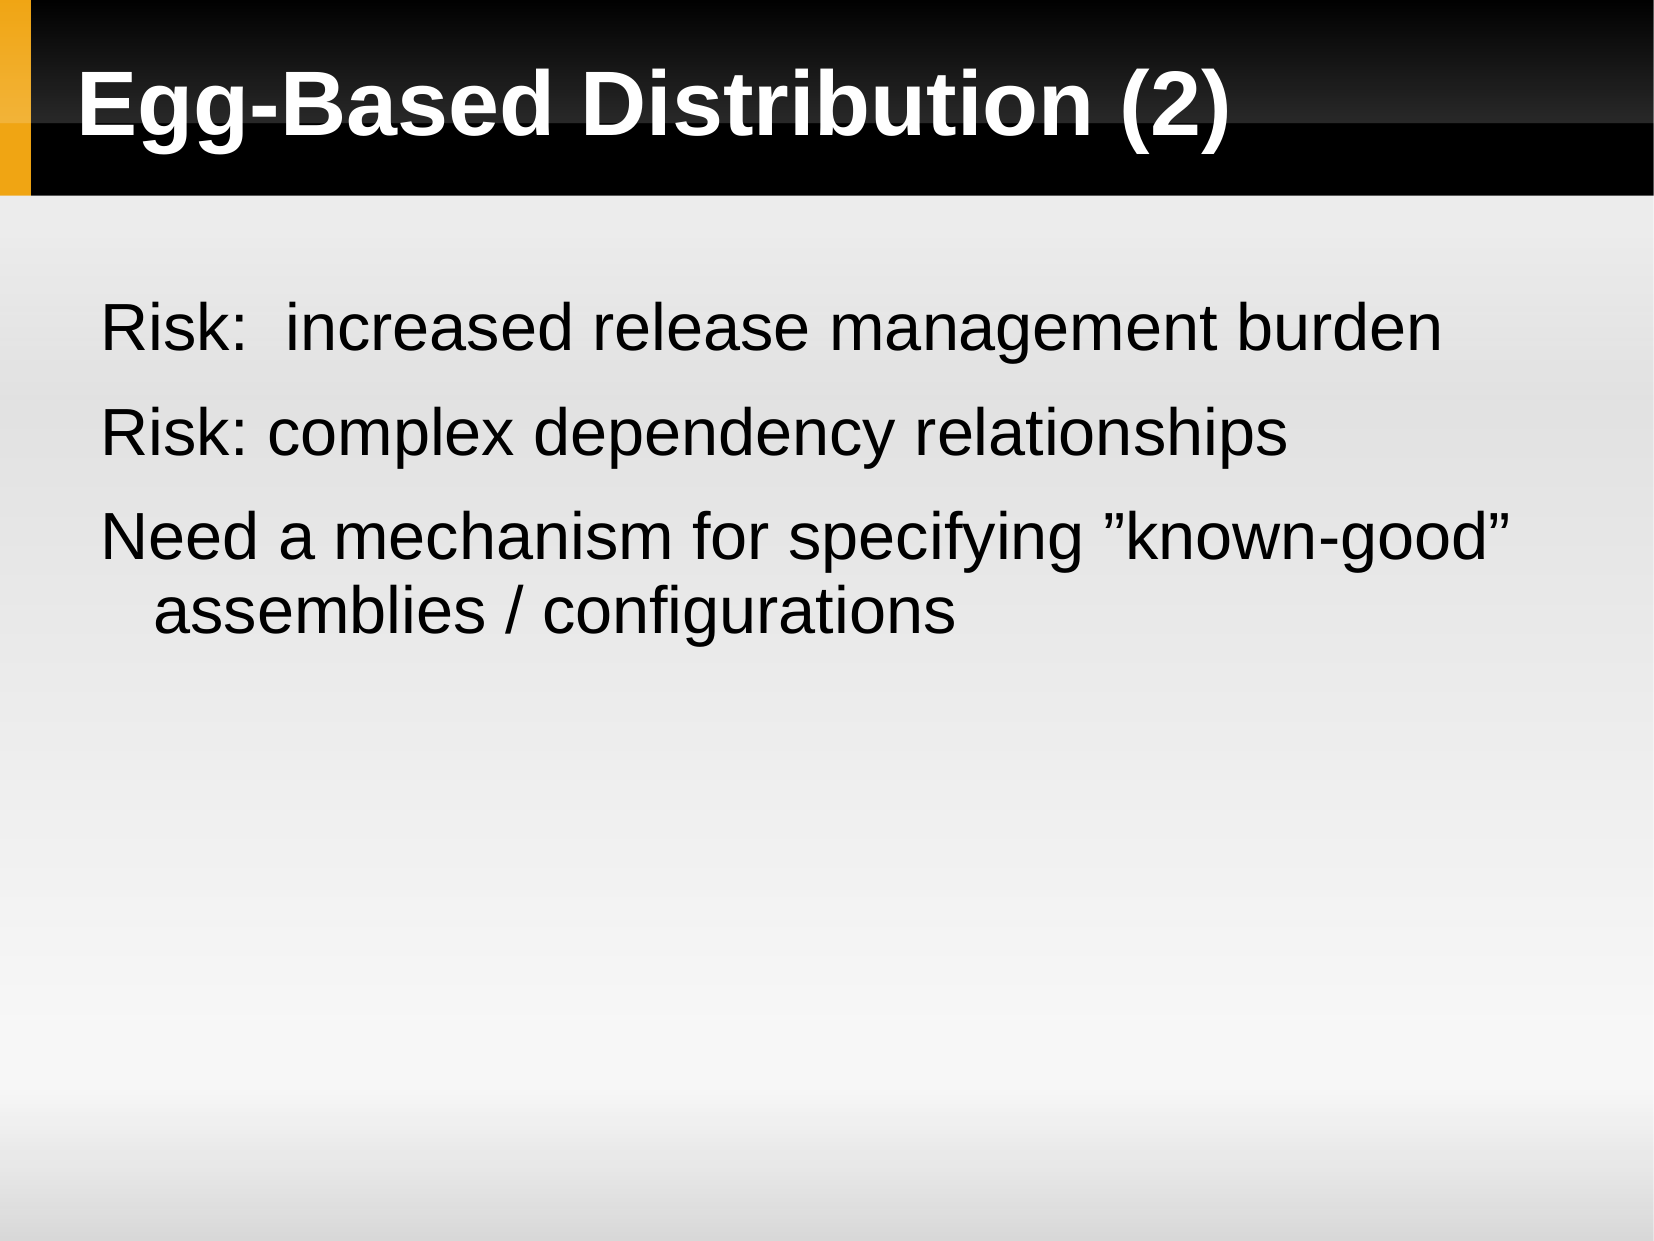

# Egg-Based Distribution (2)
Risk: increased release management burden
Risk: complex dependency relationships
Need a mechanism for specifying ”known-good” assemblies / configurations